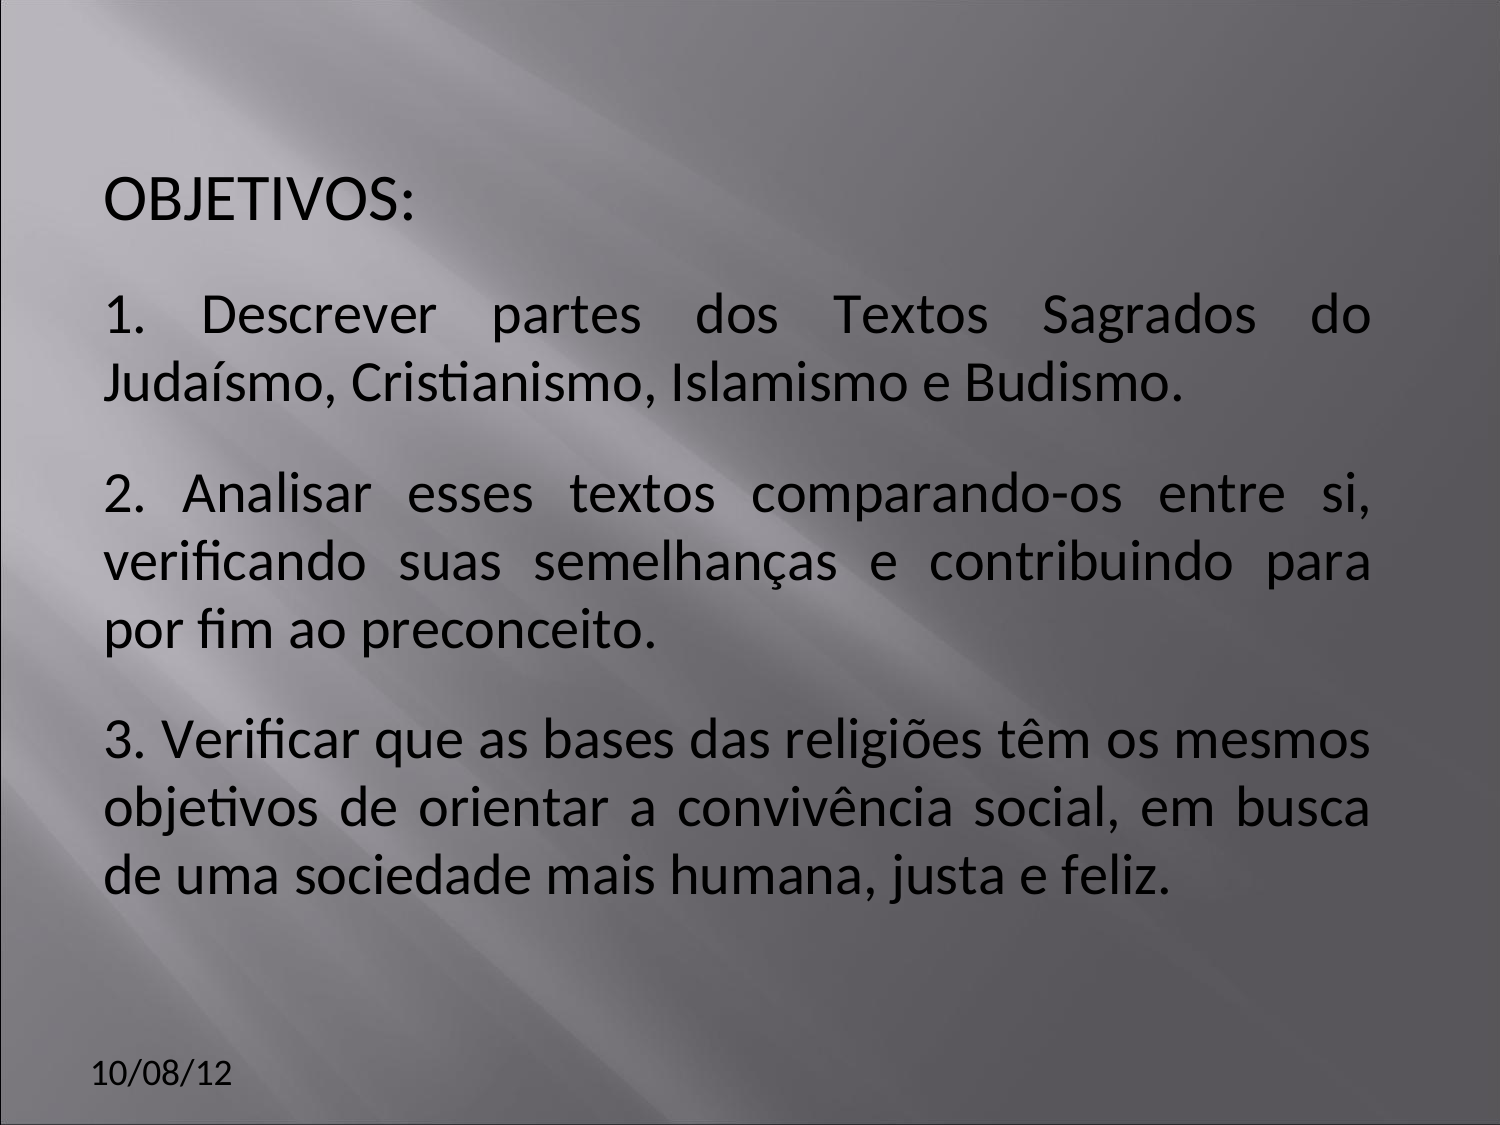

OBJETIVOS:
1. Descrever partes dos Textos Sagrados do Judaísmo, Cristianismo, Islamismo e Budismo.
2. Analisar esses textos comparando-os entre si, verificando suas semelhanças e contribuindo para por fim ao preconceito.
3. Verificar que as bases das religiões têm os mesmos objetivos de orientar a convivência social, em busca de uma sociedade mais humana, justa e feliz.
10/08/12